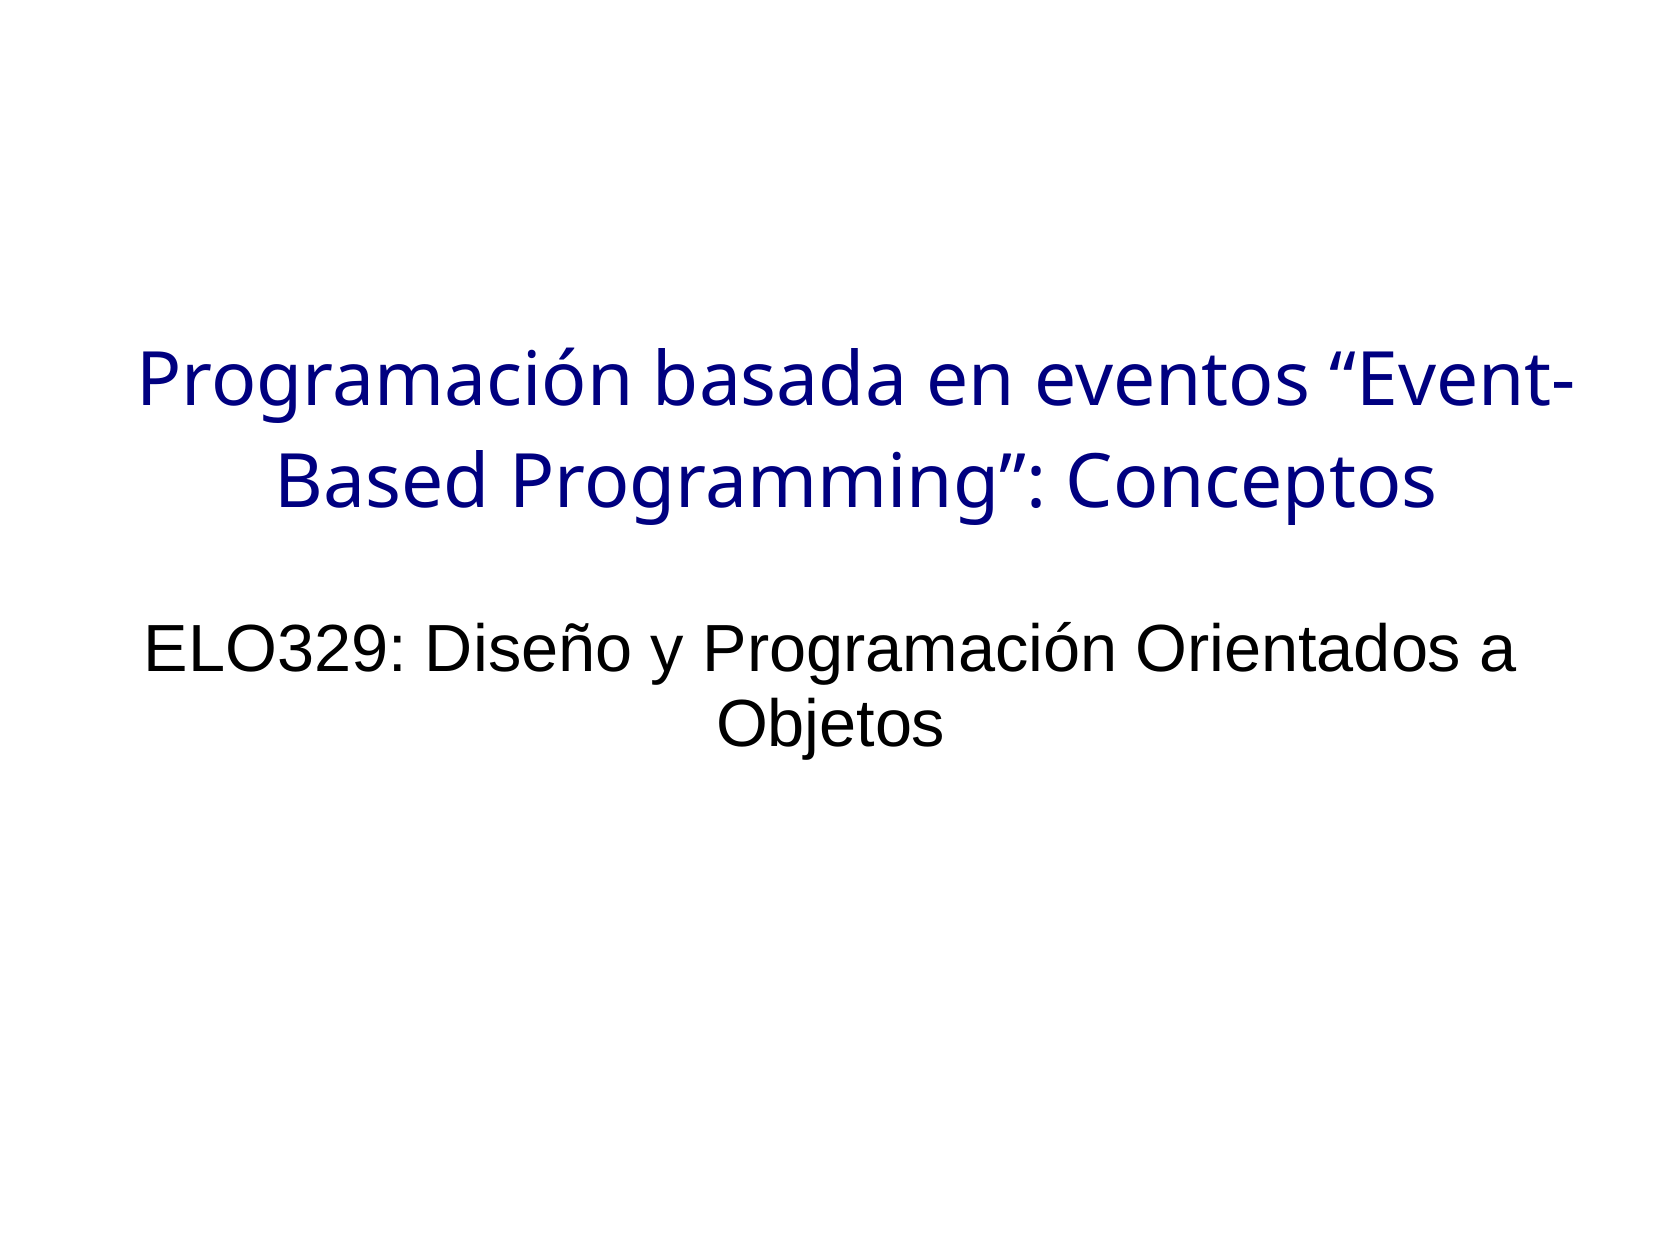

ELO329: Diseño y Programación Orientados a Objetos
# Programación basada en eventos “Event-Based Programming”: Conceptos